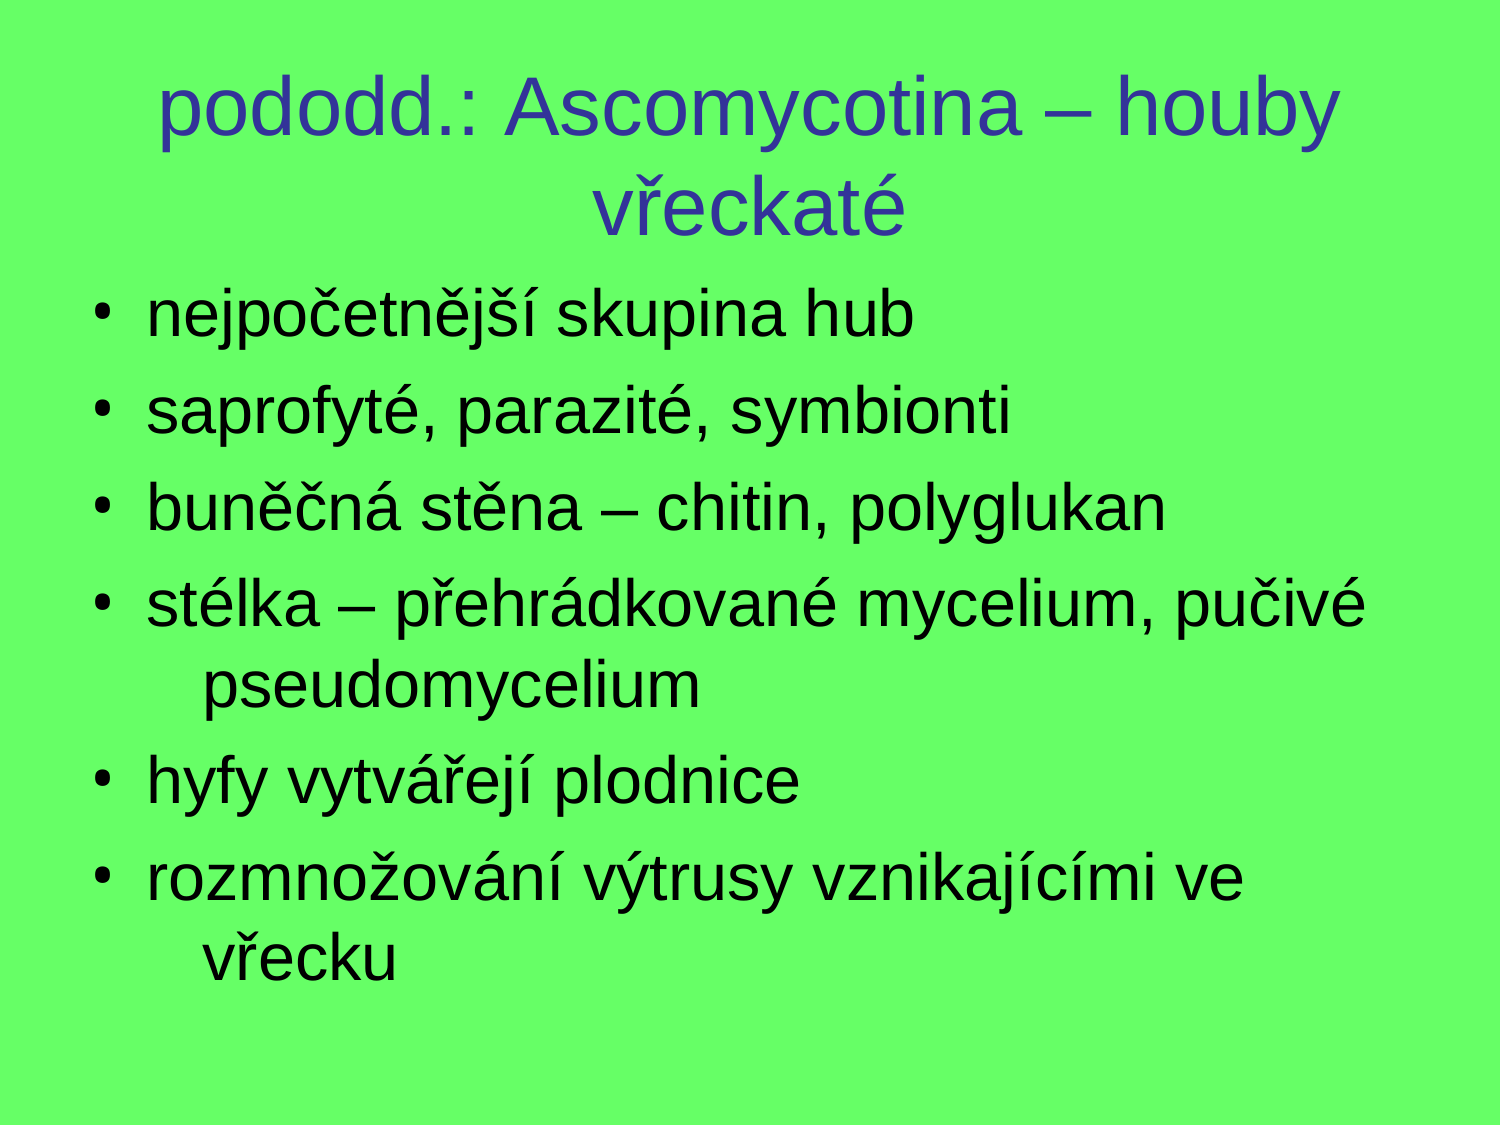

# pododd.: Ascomycotina – houby vřeckaté
nejpočetnější skupina hub
saprofyté, parazité, symbionti
buněčná stěna – chitin, polyglukan
stélka – přehrádkované mycelium, pučivé pseudomycelium
hyfy vytvářejí plodnice
rozmnožování výtrusy vznikajícími ve vřecku